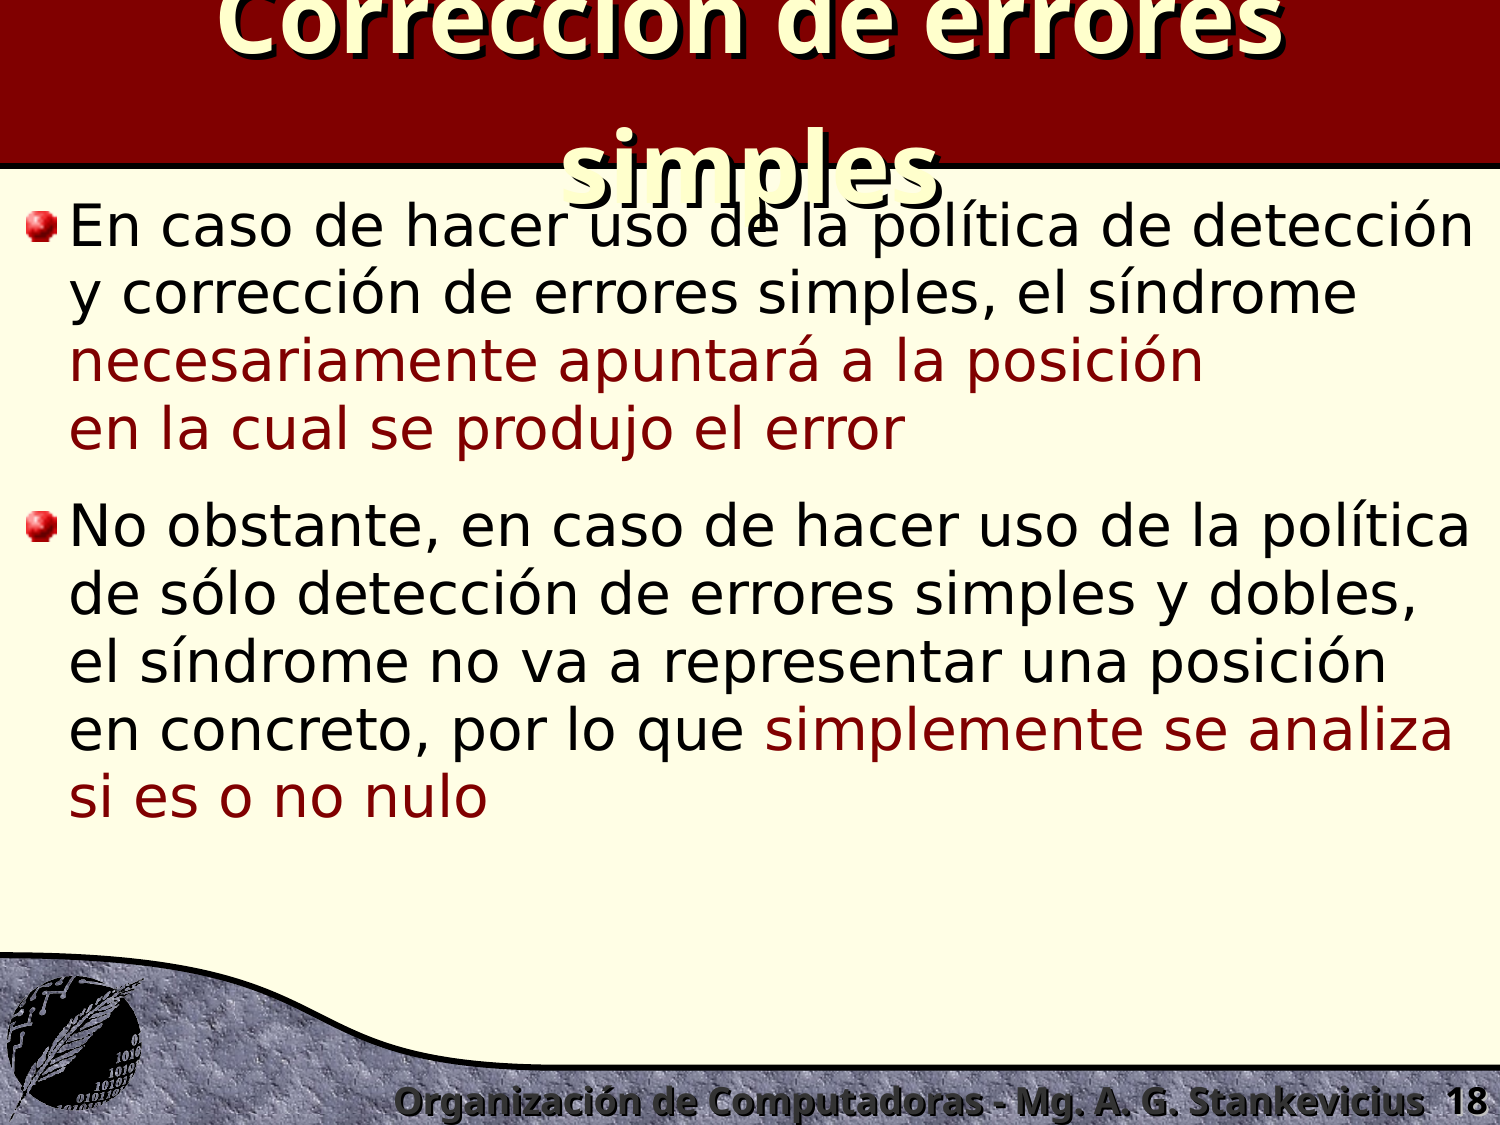

# Corrección de errores simples
En caso de hacer uso de la política de detección y corrección de errores simples, el síndrome necesariamente apuntará a la posición
en la cual se produjo el error
No obstante, en caso de hacer uso de la política de sólo detección de errores simples y dobles, el síndrome no va a representar una posición
en concreto, por lo que simplemente se analiza si es o no nulo
18